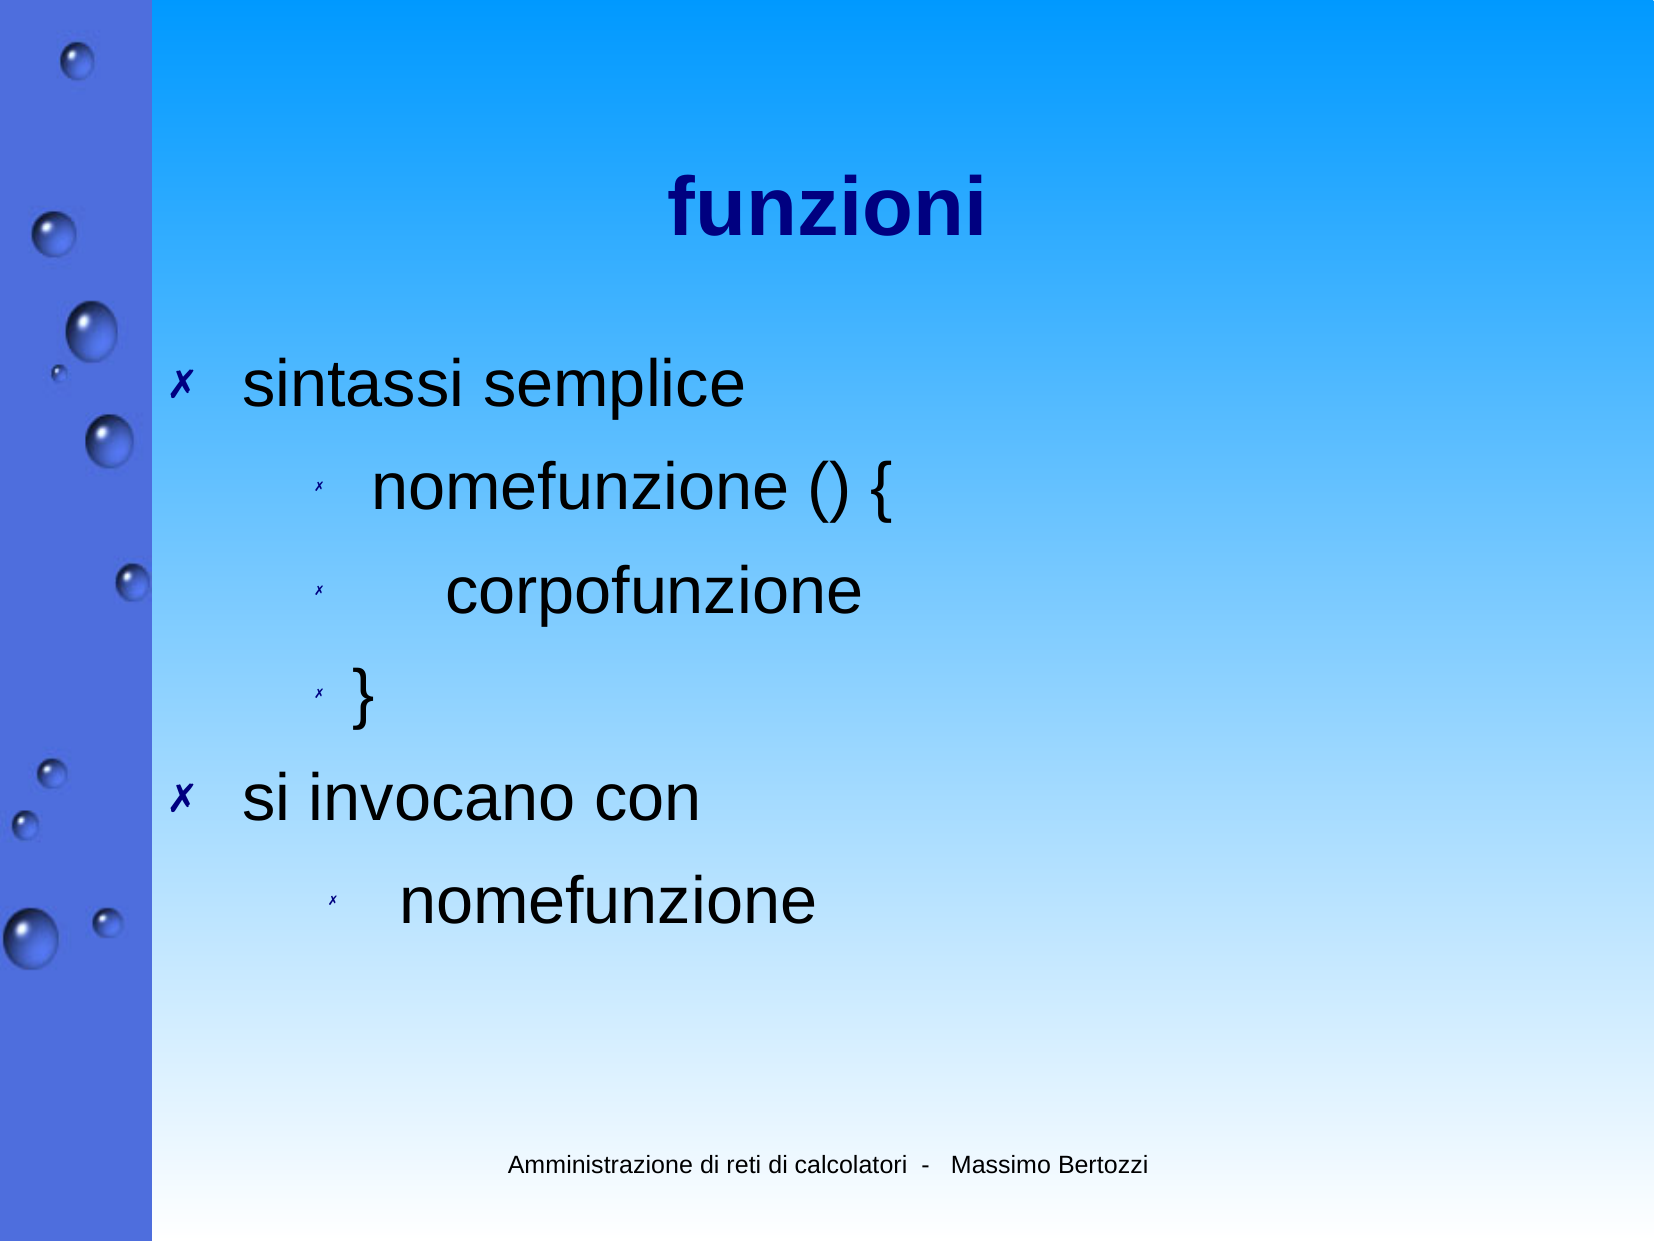

# funzioni
sintassi semplice
 nomefunzione () {
 corpofunzione
}
si invocano con
nomefunzione